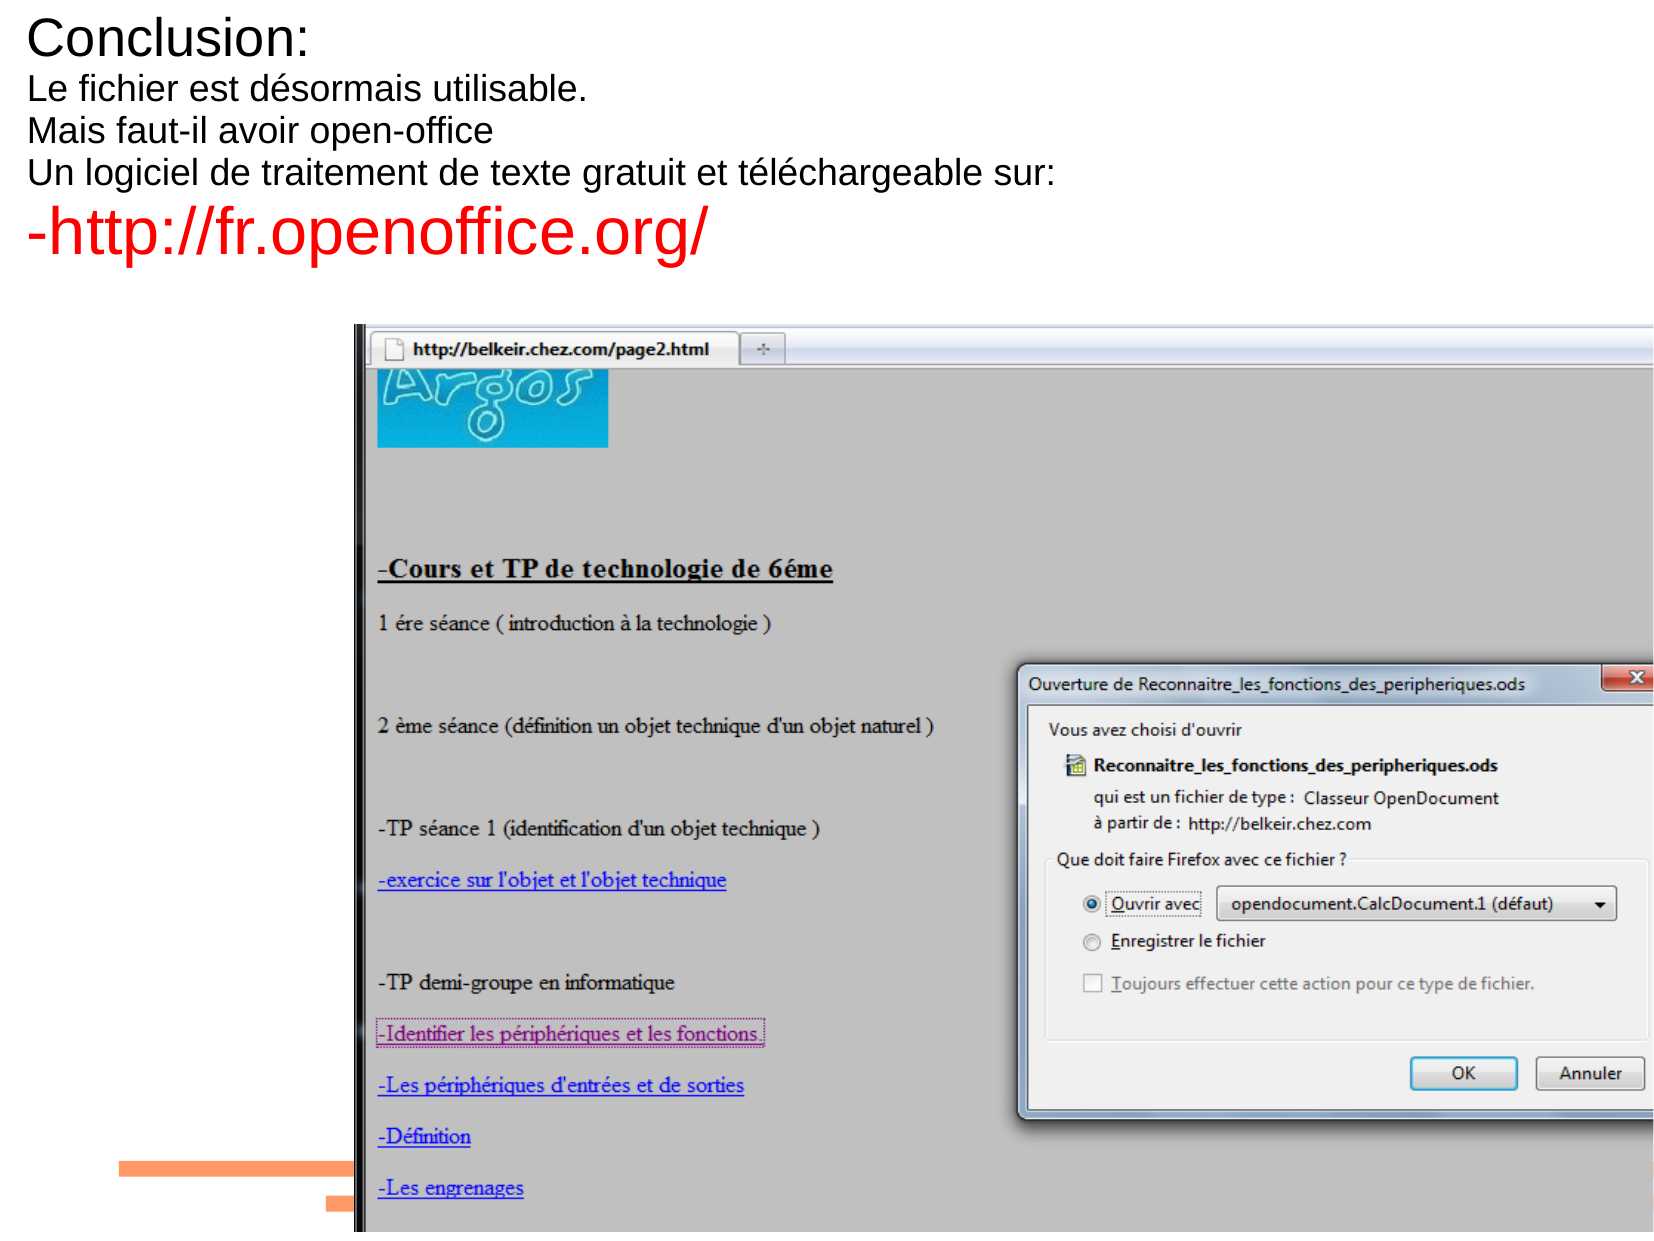

Conclusion:
Le fichier est désormais utilisable.
Mais faut-il avoir open-office
Un logiciel de traitement de texte gratuit et téléchargeable sur:
-http://fr.openoffice.org/